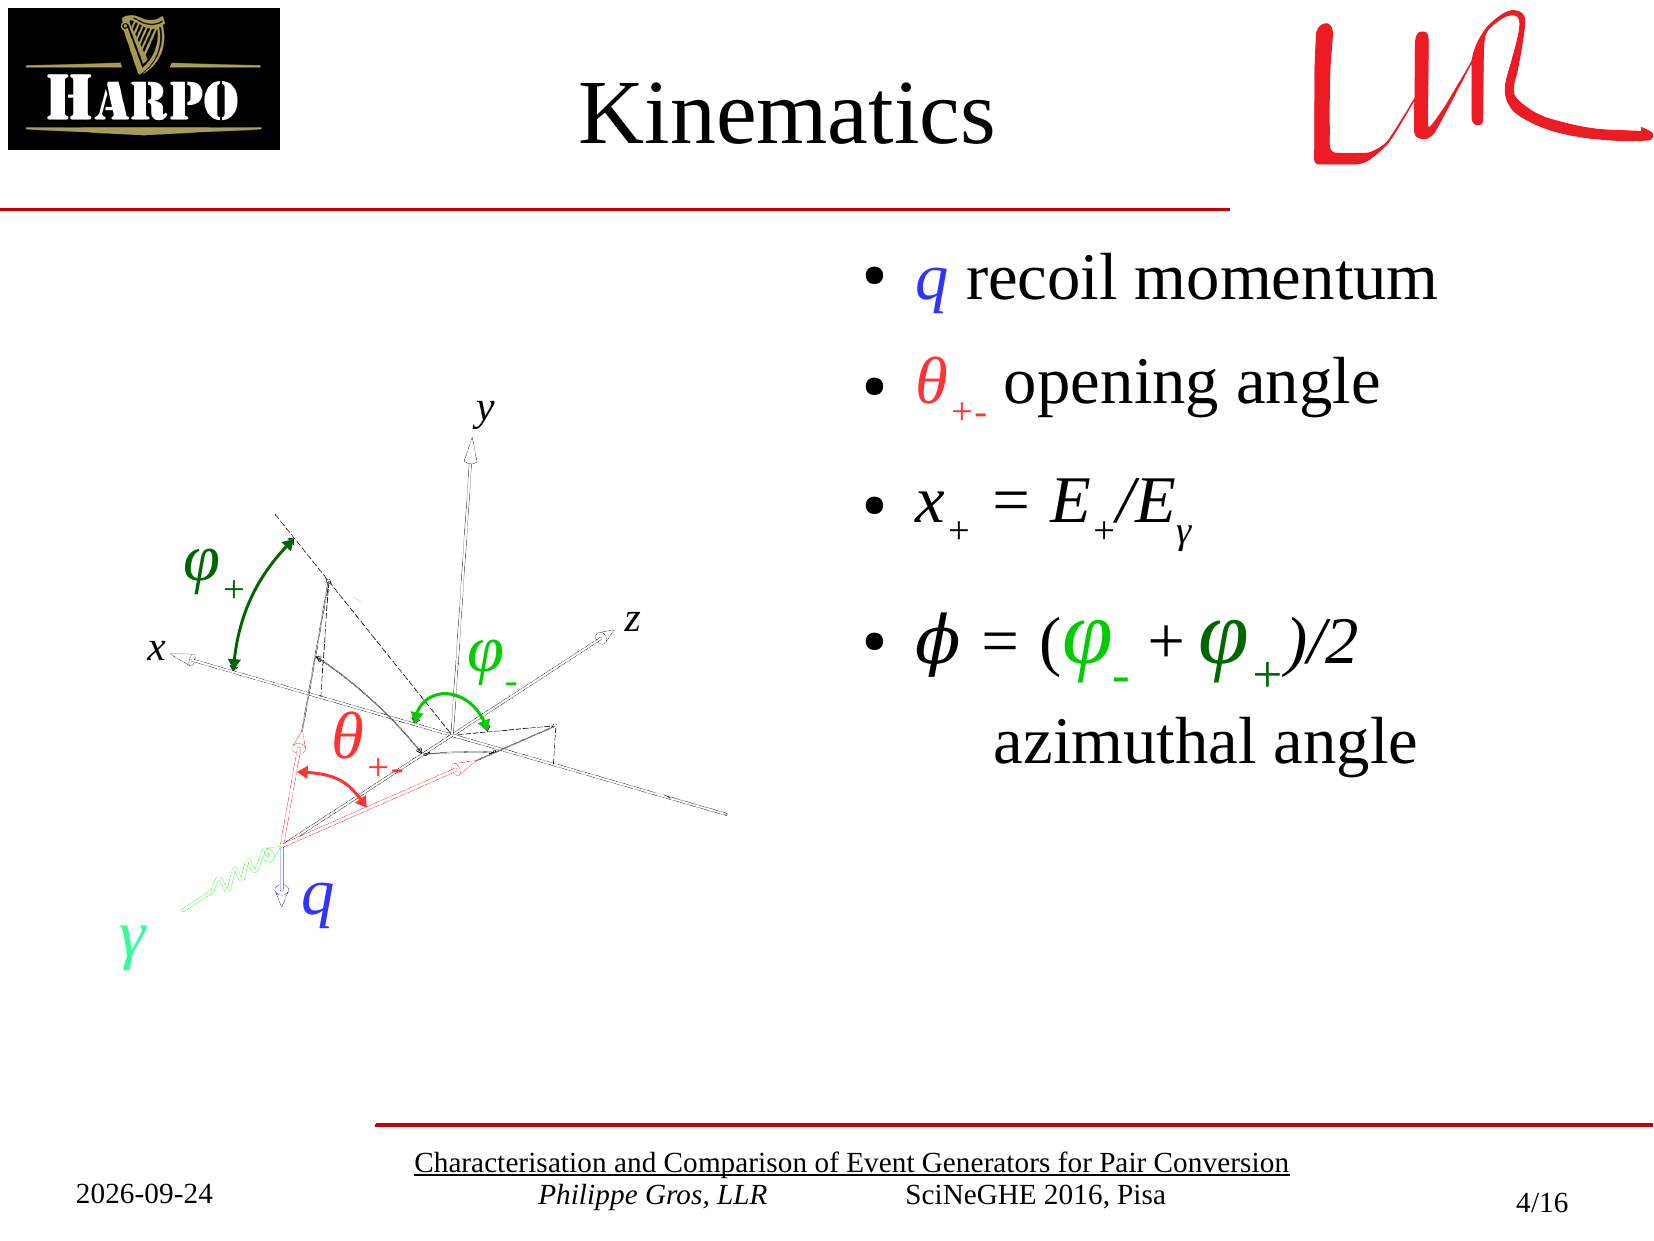

# Kinematics
q recoil momentum
θ+- opening angle
x+ = E+/Eγ
ϕ = (φ- + φ+)/2
 azimuthal angle
y
φ+
z
φ-
x
θ+-
q
γ
4